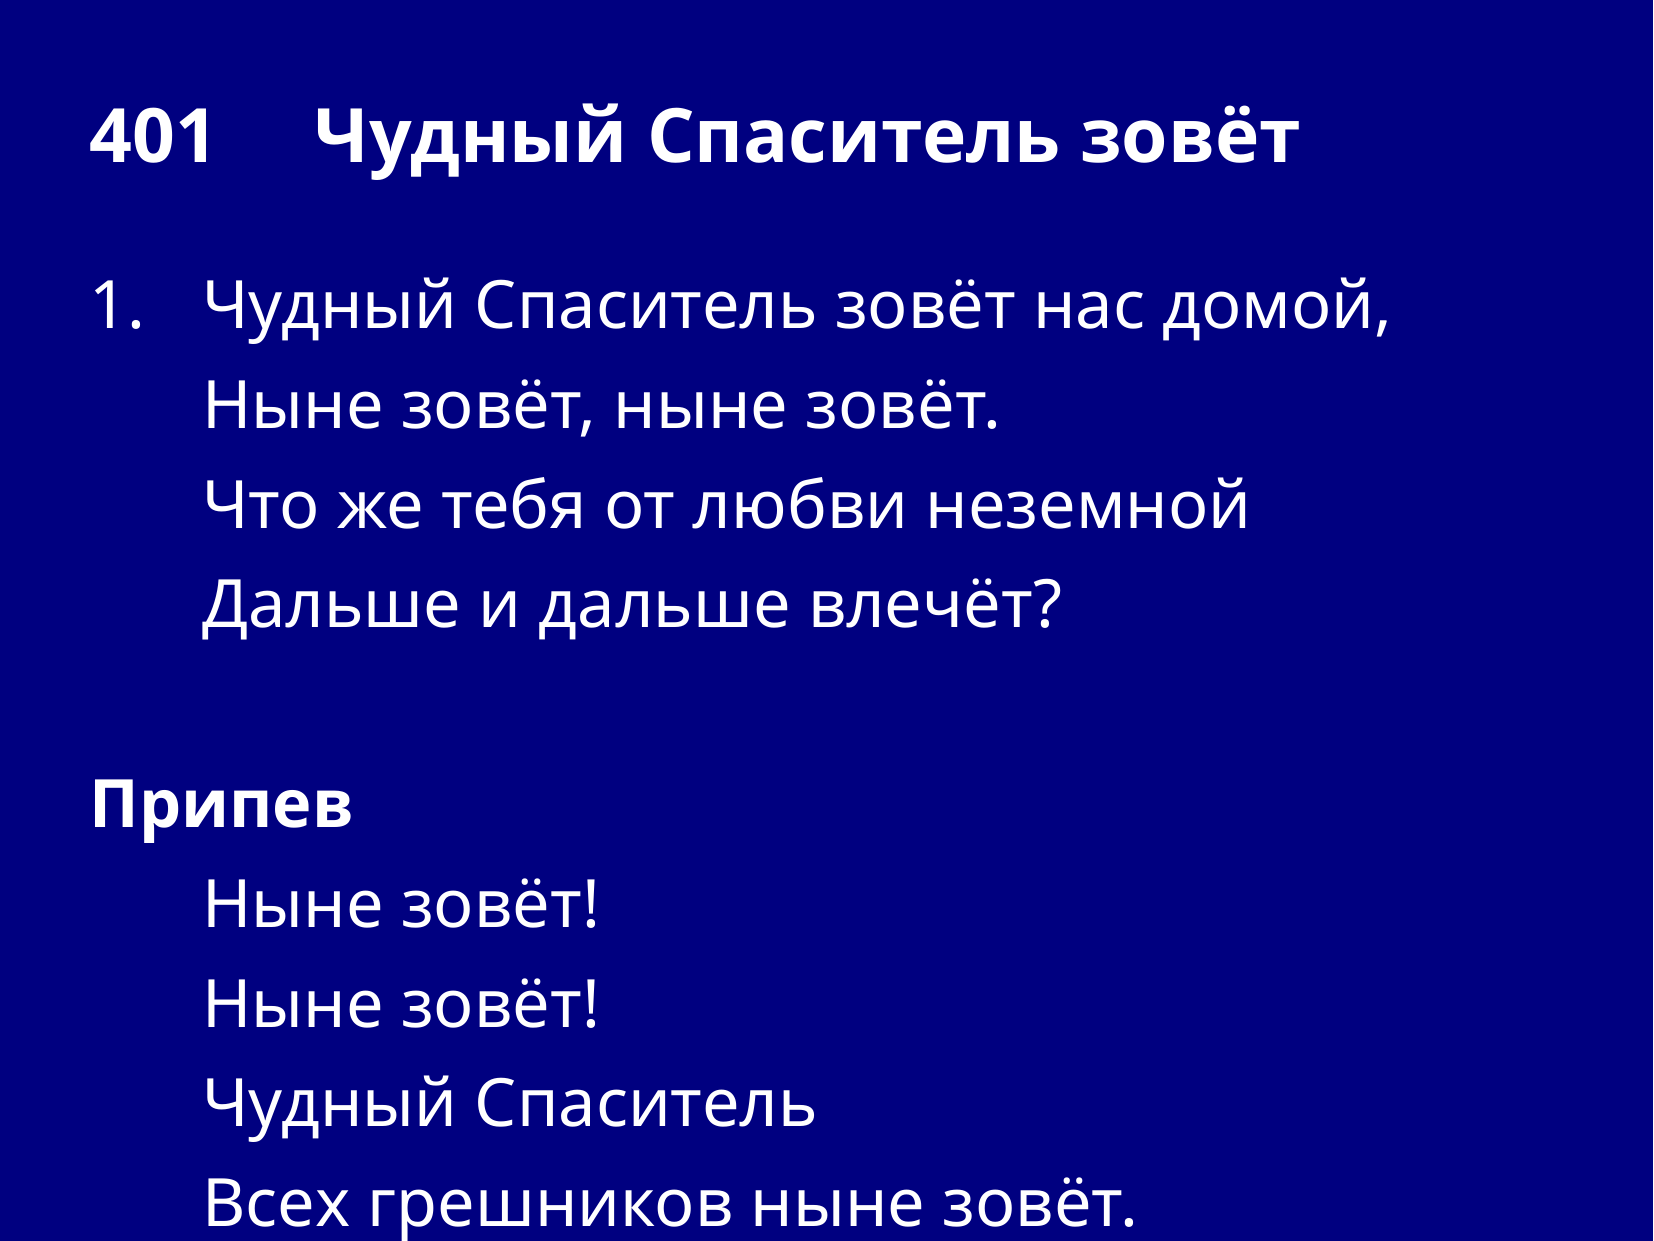

401	Чудный Спаситель зовёт
1.	Чудный Спаситель зовёт нас домой,
	Ныне зовёт, ныне зовёт.
	Что же тебя от любви неземной
	Дальше и дальше влечёт?
Припев
	Ныне зовёт!
	Ныне зовёт!
	Чудный Спаситель
	Всех грешников ныне зовёт.